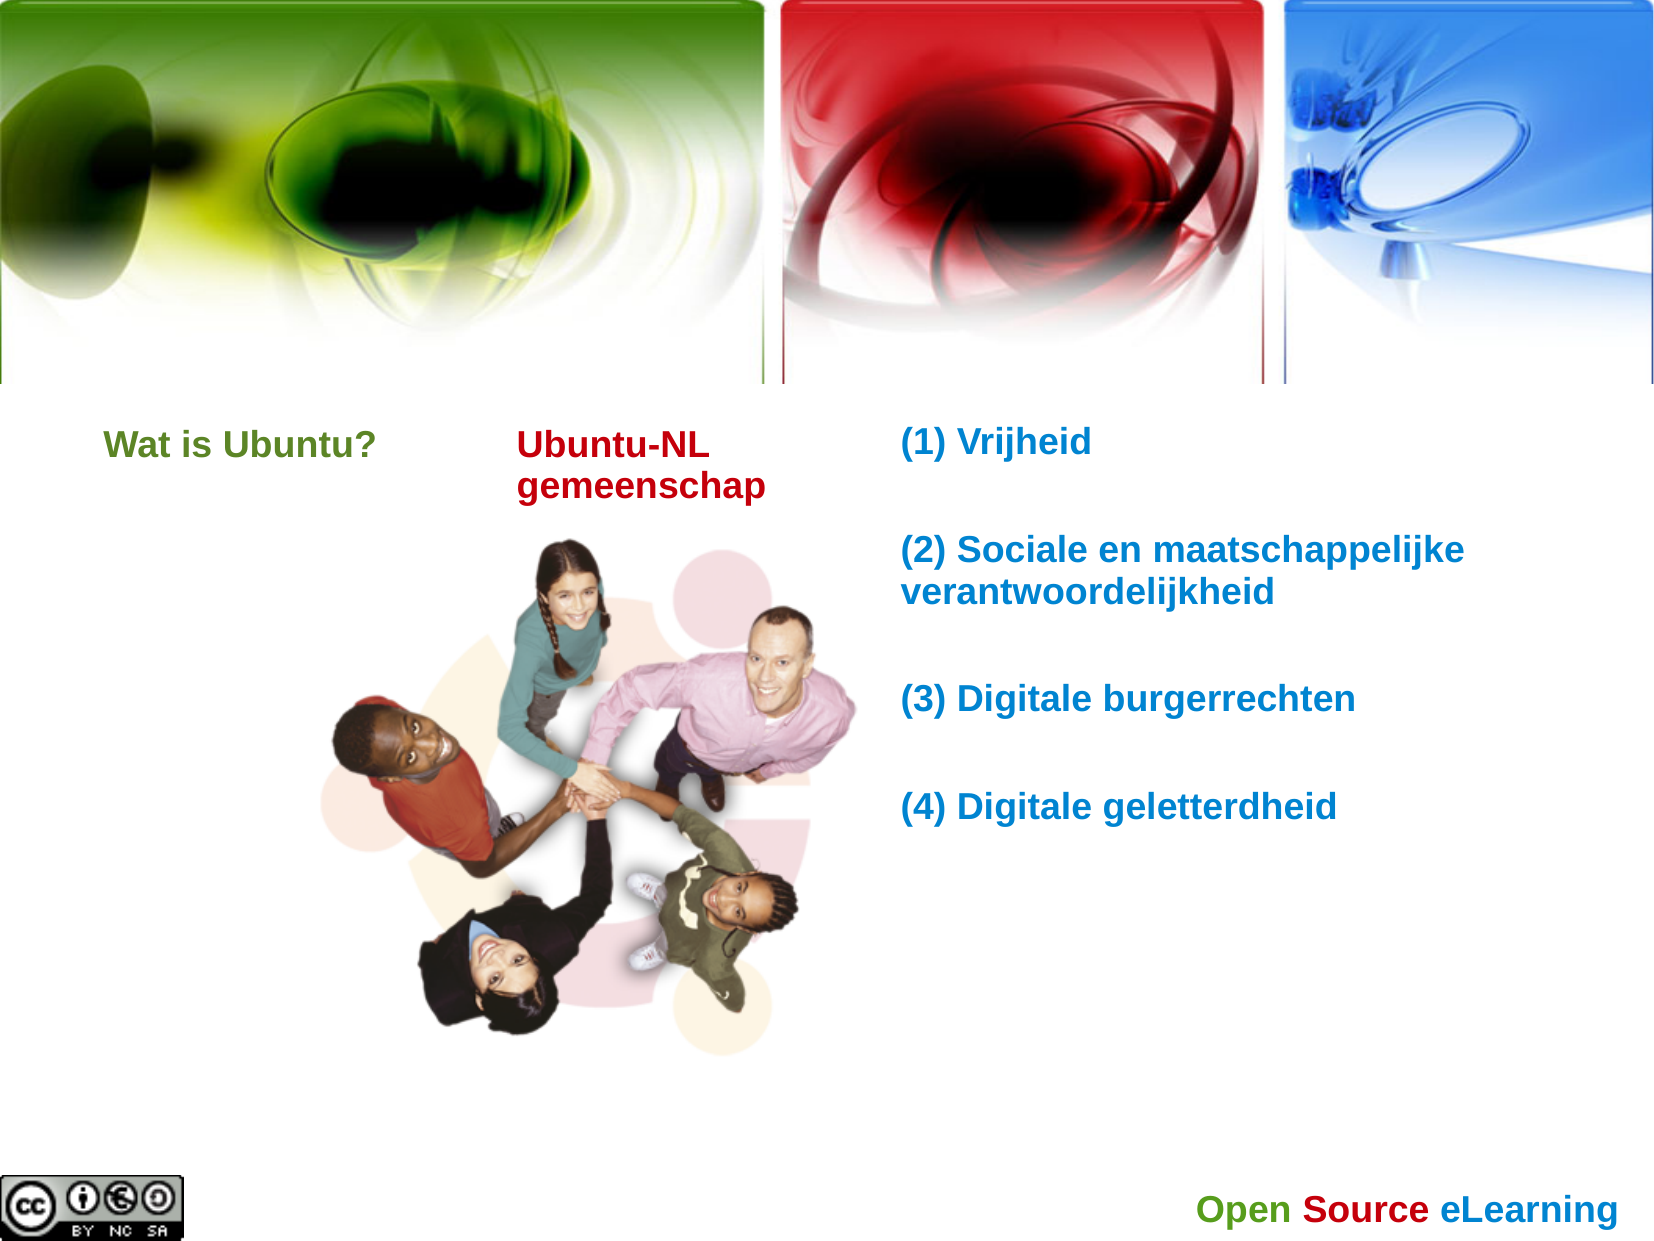

(1) Vrijheid
(2) Sociale en maatschappelijke verantwoordelijkheid
(3) Digitale burgerrechten
(4) Digitale geletterdheid
Wat is Ubuntu?
Ubuntu-NL gemeenschap
Open Source eLearning